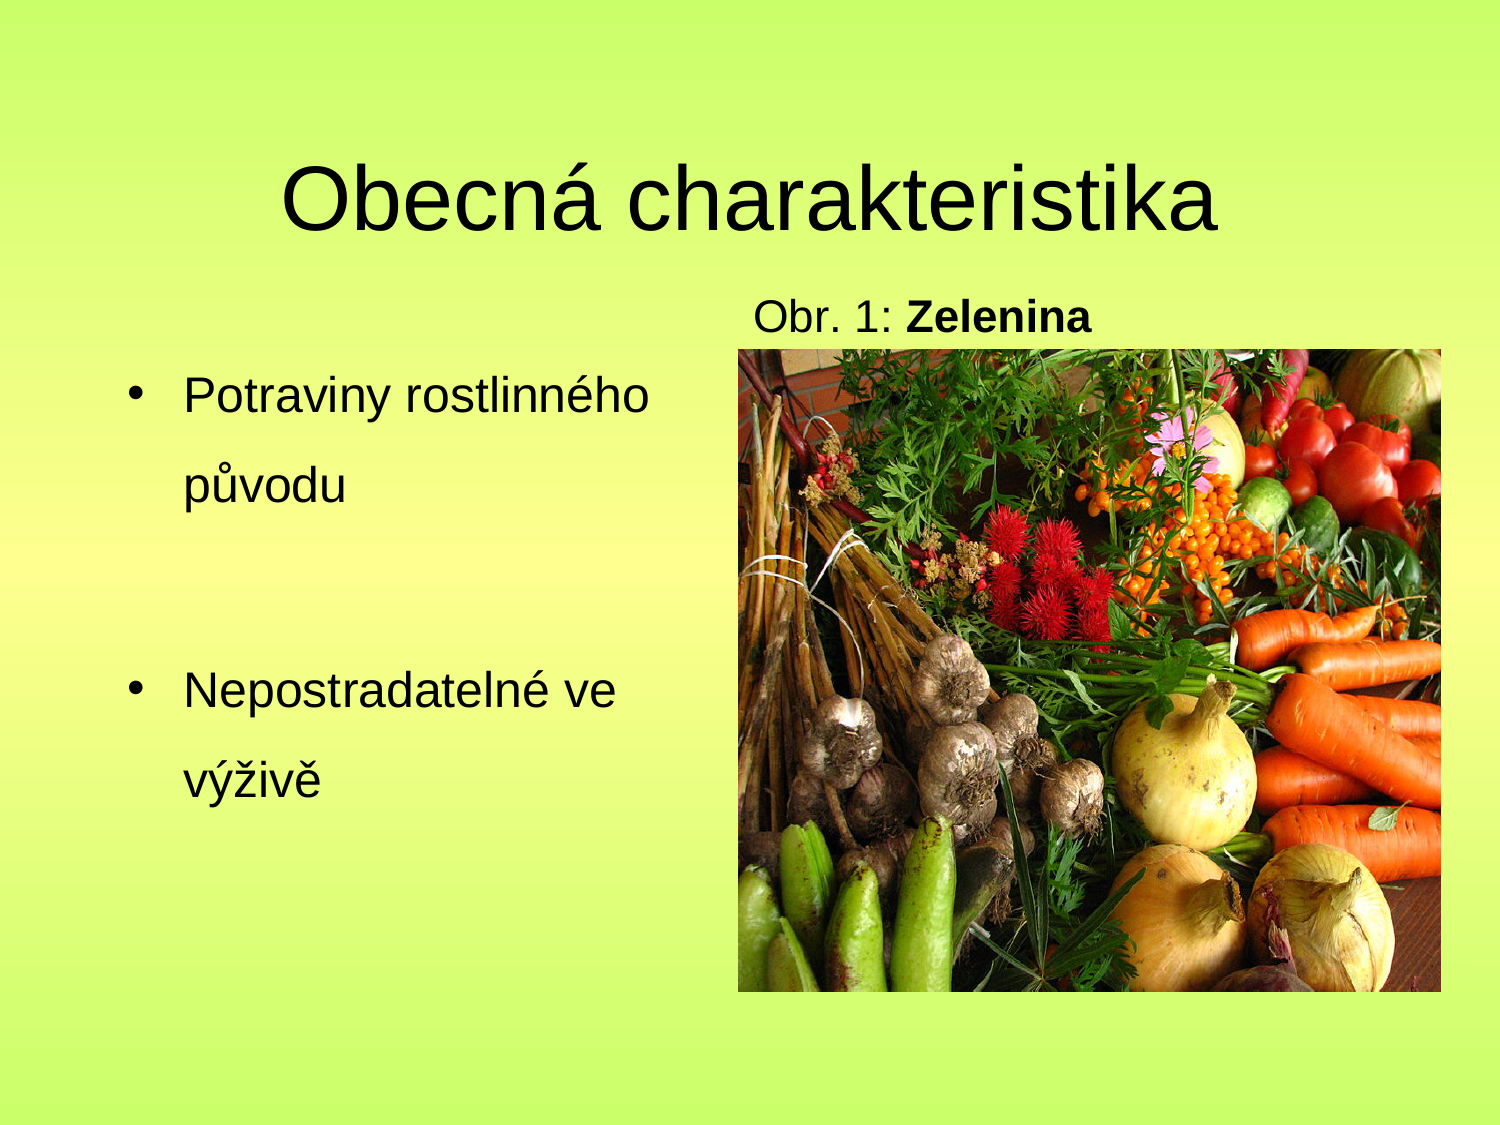

# Obecná charakteristika
Obr. 1: Zelenina
Potraviny rostlinného původu
Nepostradatelné ve výživě